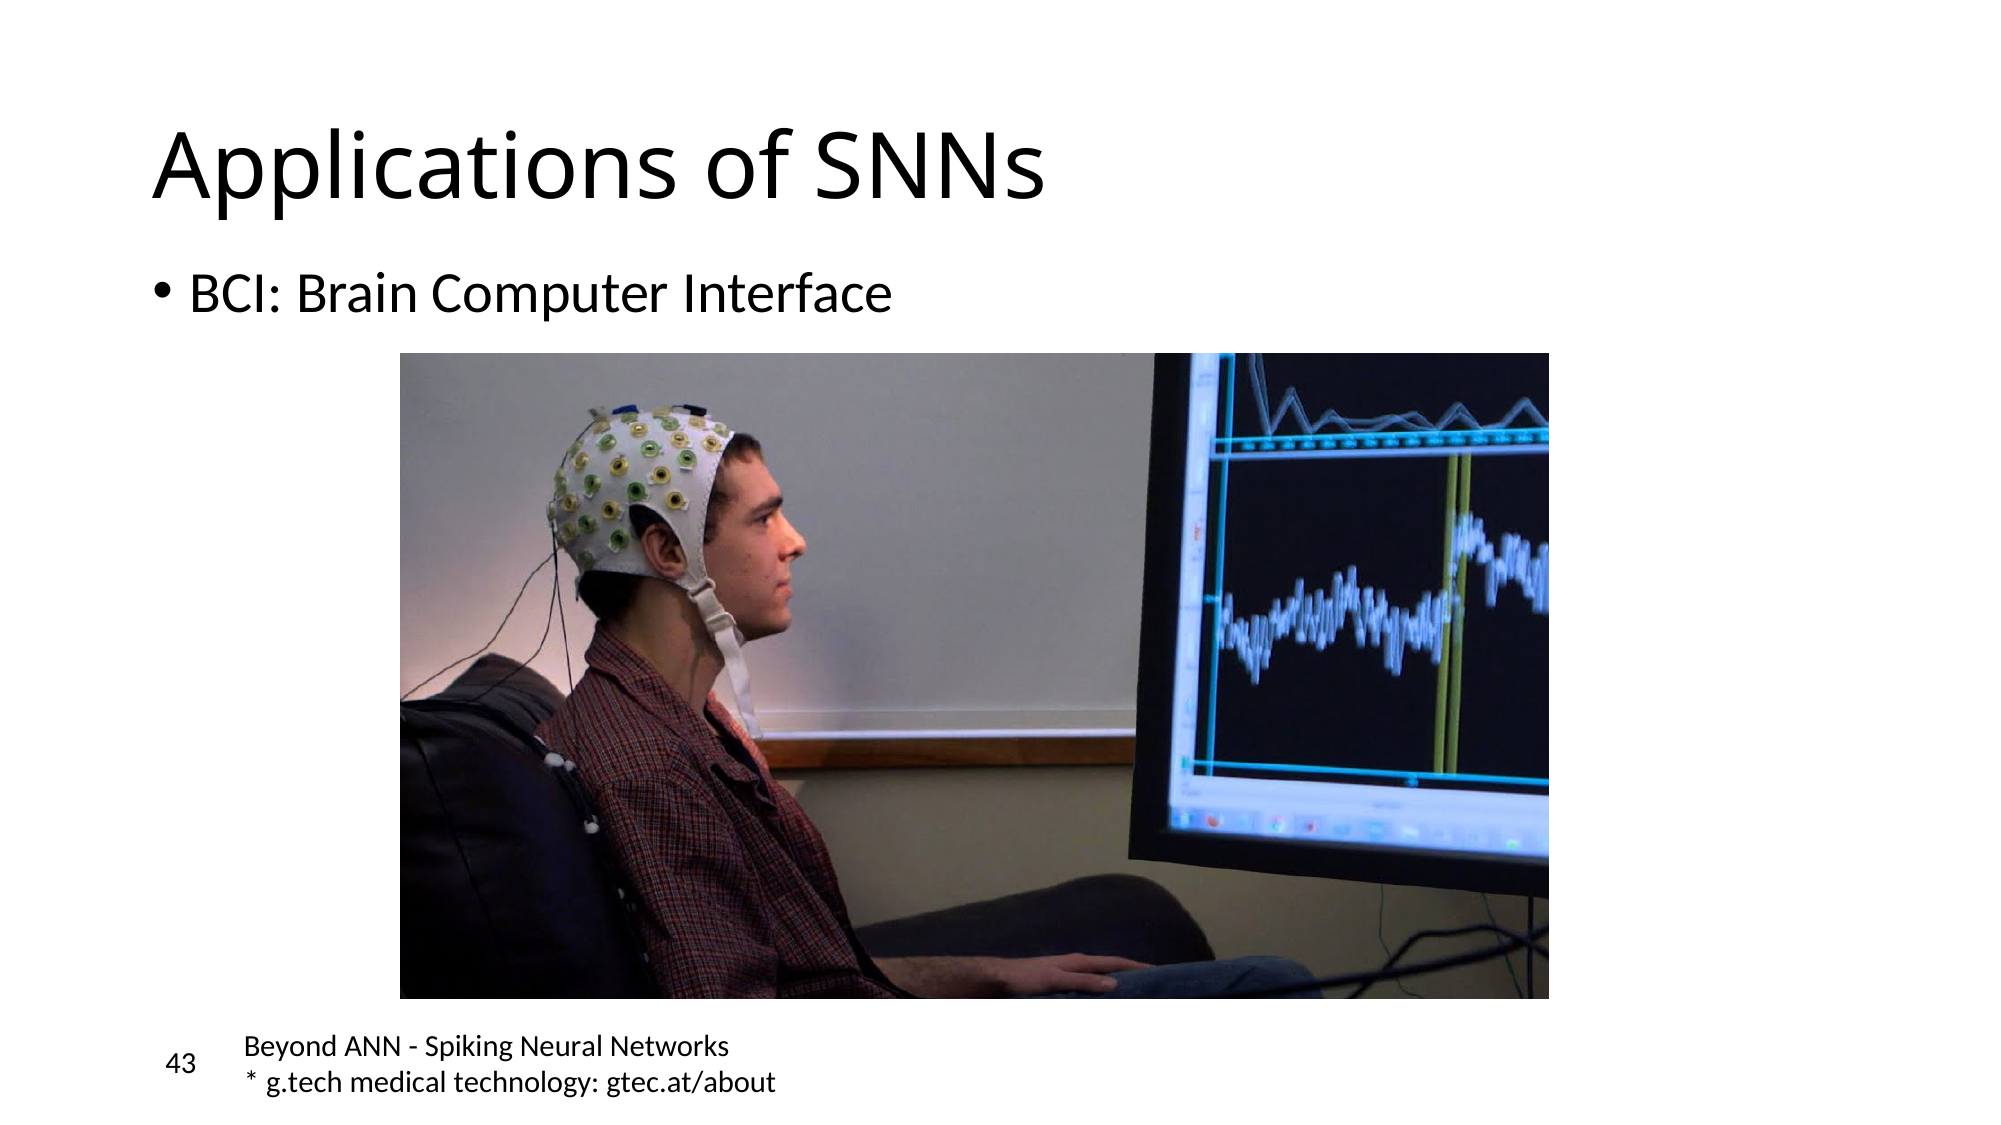

# Applications of SNNs
BCI: Brain Computer Interface
Beyond ANN - Spiking Neural Networks
* g.tech medical technology: gtec.at/about